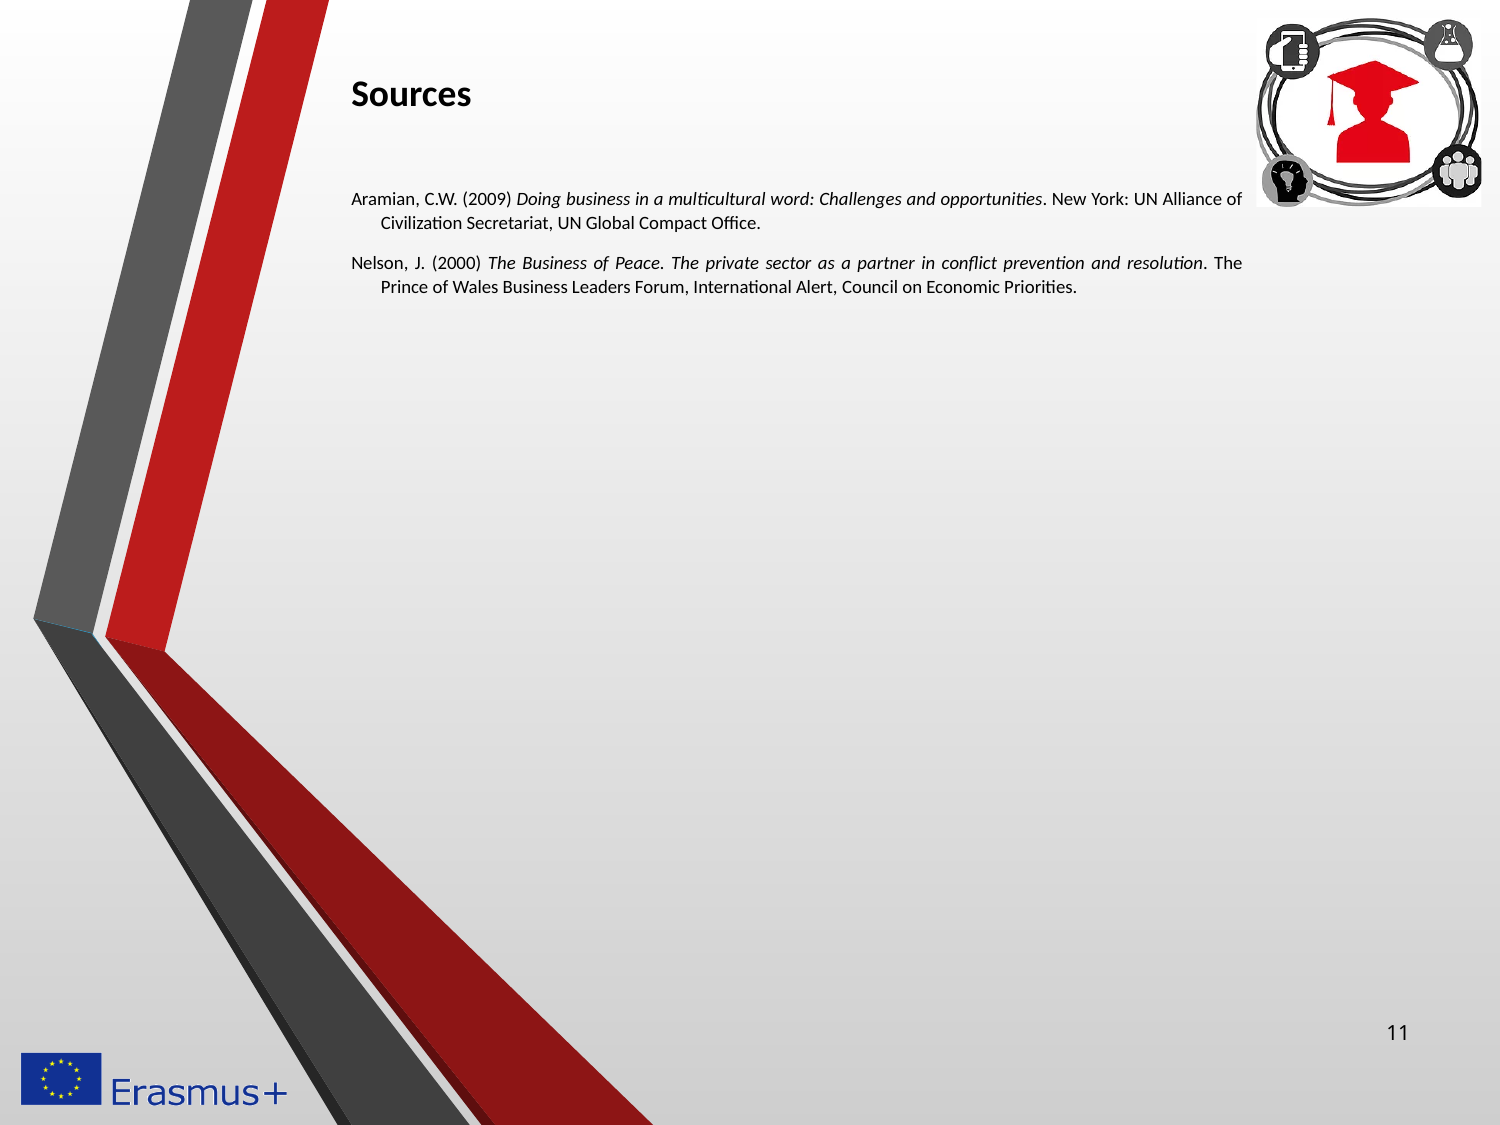

Sources
Aramian, C.W. (2009) Doing business in a multicultural word: Challenges and opportunities. New York: UN Alliance of Civilization Secretariat, UN Global Compact Office.
Nelson, J. (2000) The Business of Peace. The private sector as a partner in conflict prevention and resolution. The Prince of Wales Business Leaders Forum, International Alert, Council on Economic Priorities.